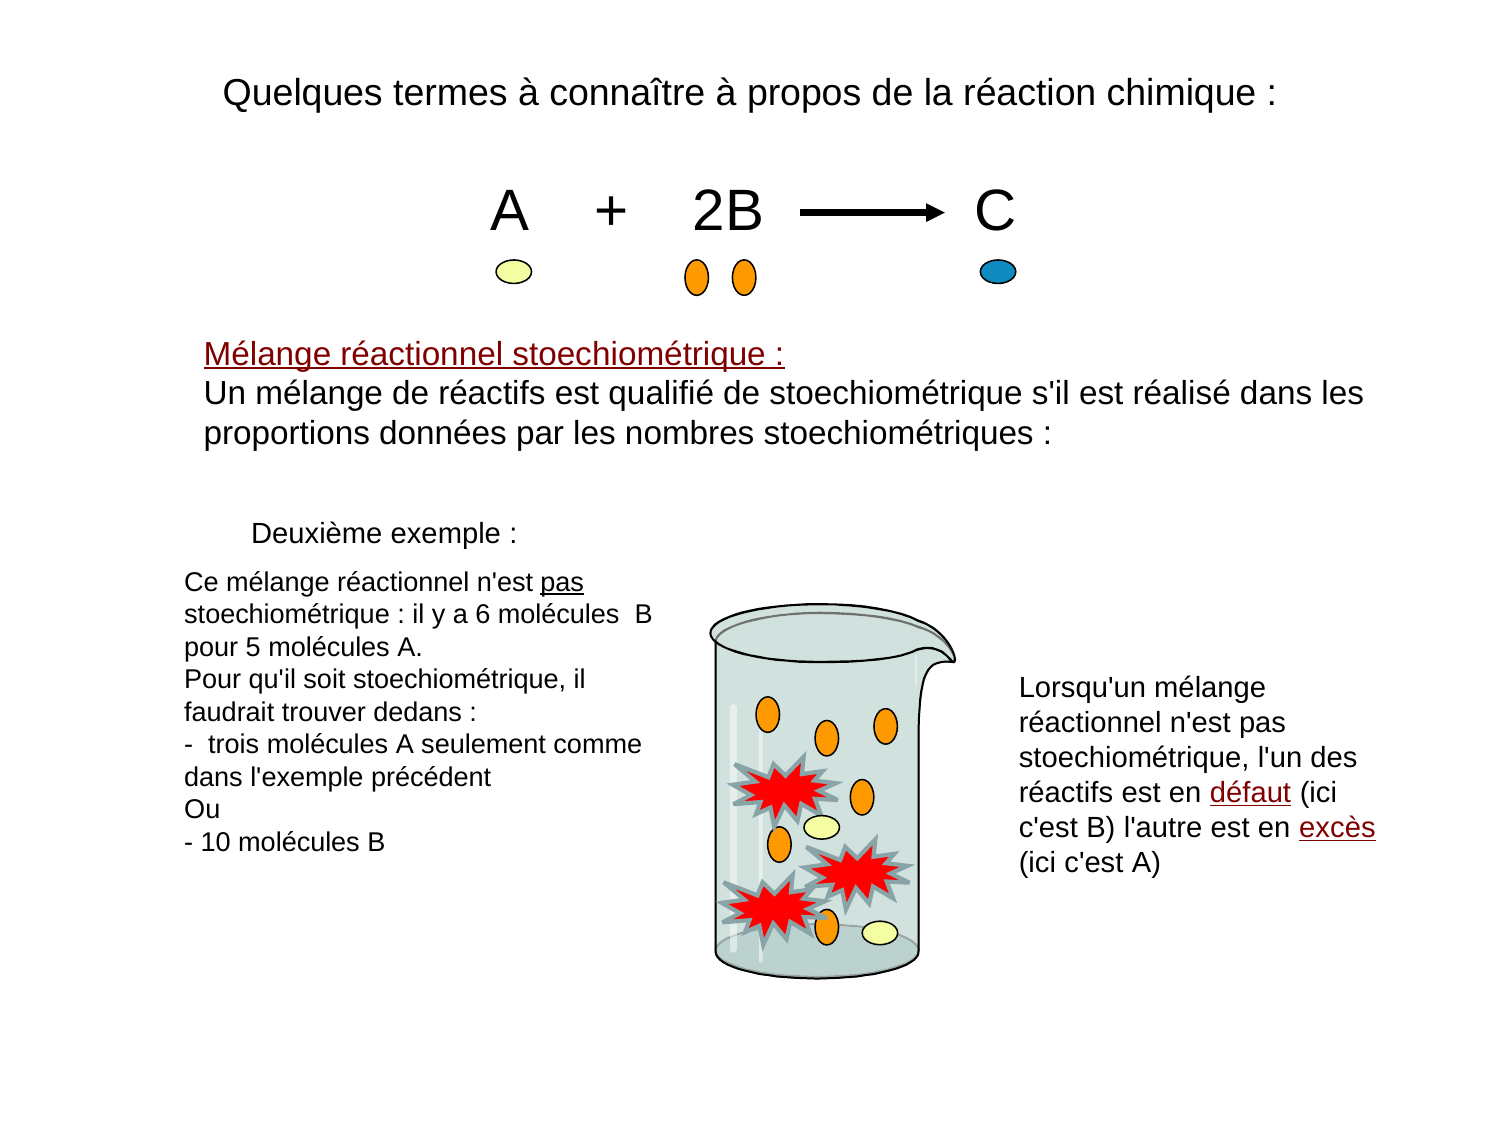

Quelques termes à connaître à propos de la réaction chimique :
# A + 2B C
Mélange réactionnel stoechiométrique :
Un mélange de réactifs est qualifié de stoechiométrique s'il est réalisé dans les proportions données par les nombres stoechiométriques :
Deuxième exemple :
Ce mélange réactionnel n'est pas stoechiométrique : il y a 6 molécules B pour 5 molécules A.
Pour qu'il soit stoechiométrique, il faudrait trouver dedans :
- trois molécules A seulement comme dans l'exemple précédent
Ou
- 10 molécules B
Lorsqu'un mélange réactionnel n'est pas stoechiométrique, l'un des réactifs est en défaut (ici c'est B) l'autre est en excès (ici c'est A)